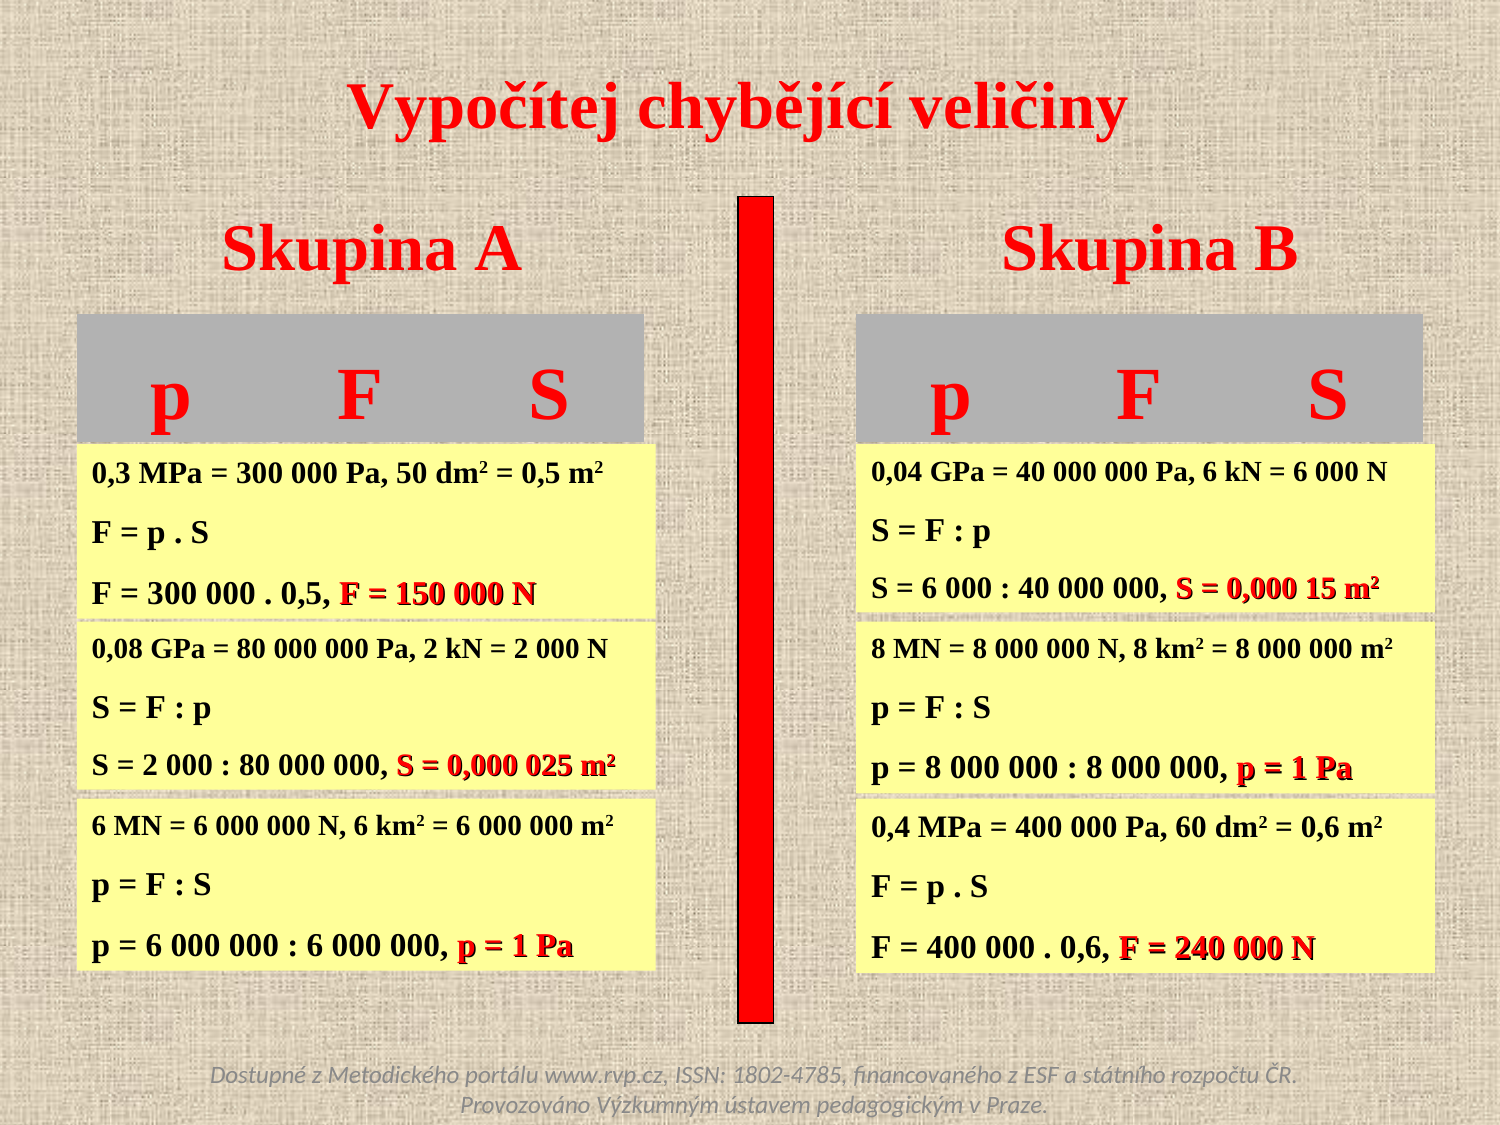

Vypočítej chybějící veličiny
Skupina A
Skupina B
| p | F | S |
| --- | --- | --- |
| 0,3 MPa | ? | 50 dm2 |
| 0,08 GPa | 2 kN | ? |
| ? | 6 MN | 6 km2 |
| p | F | S |
| --- | --- | --- |
| 0,04 GPa | 6 kN | ? |
| ? | 8 MN | 8 km2 |
| 0,4 MPa | ? | 60 dm2 |
0,3 MPa = 300 000 Pa, 50 dm2 = 0,5 m2
F = p . S
F = 300 000 . 0,5, F = 150 000 N
0,04 GPa = 40 000 000 Pa, 6 kN = 6 000 N
S = F : p
S = 6 000 : 40 000 000, S = 0,000 15 m2
0,08 GPa = 80 000 000 Pa, 2 kN = 2 000 N
S = F : p
S = 2 000 : 80 000 000, S = 0,000 025 m2
8 MN = 8 000 000 N, 8 km2 = 8 000 000 m2
p = F : S
p = 8 000 000 : 8 000 000, p = 1 Pa
6 MN = 6 000 000 N, 6 km2 = 6 000 000 m2
p = F : S
p = 6 000 000 : 6 000 000, p = 1 Pa
0,4 MPa = 400 000 Pa, 60 dm2 = 0,6 m2
F = p . S
F = 400 000 . 0,6, F = 240 000 N